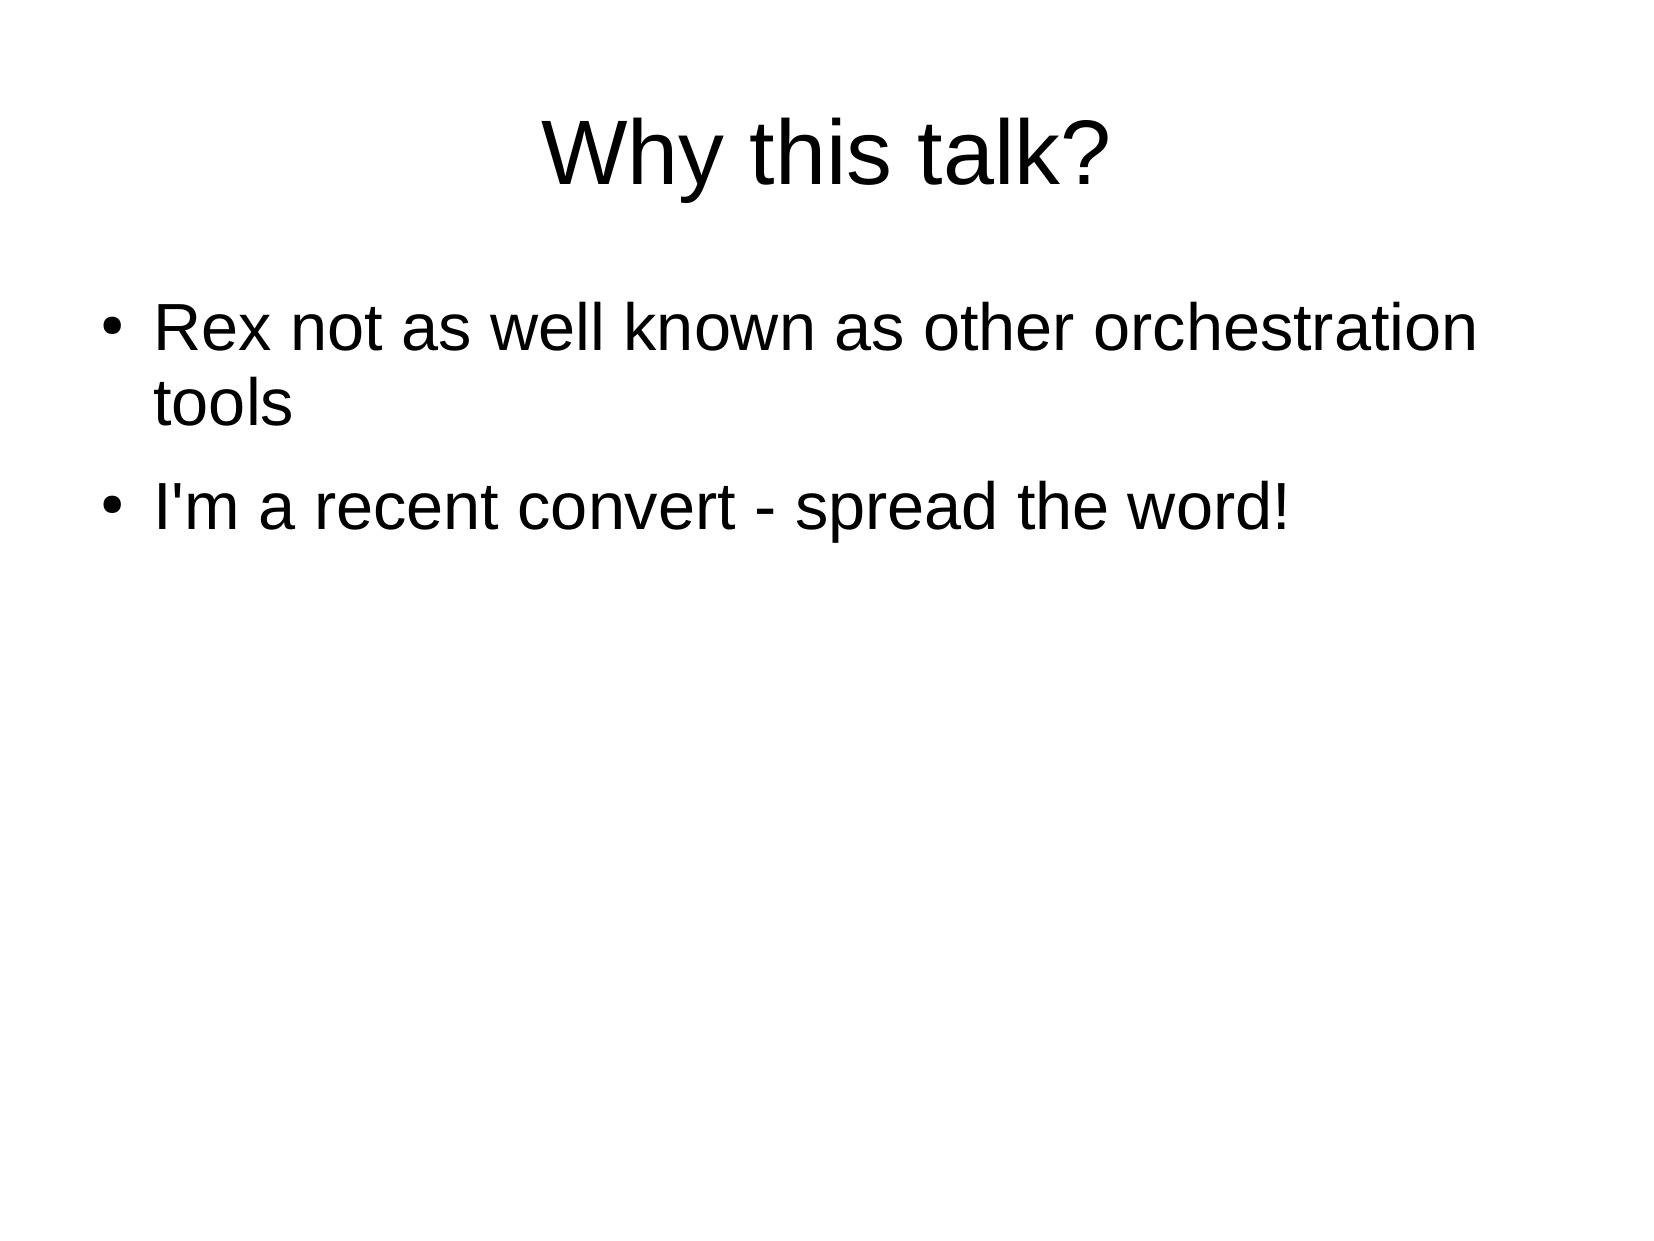

# Why this talk?
Rex not as well known as other orchestration tools
I'm a recent convert - spread the word!